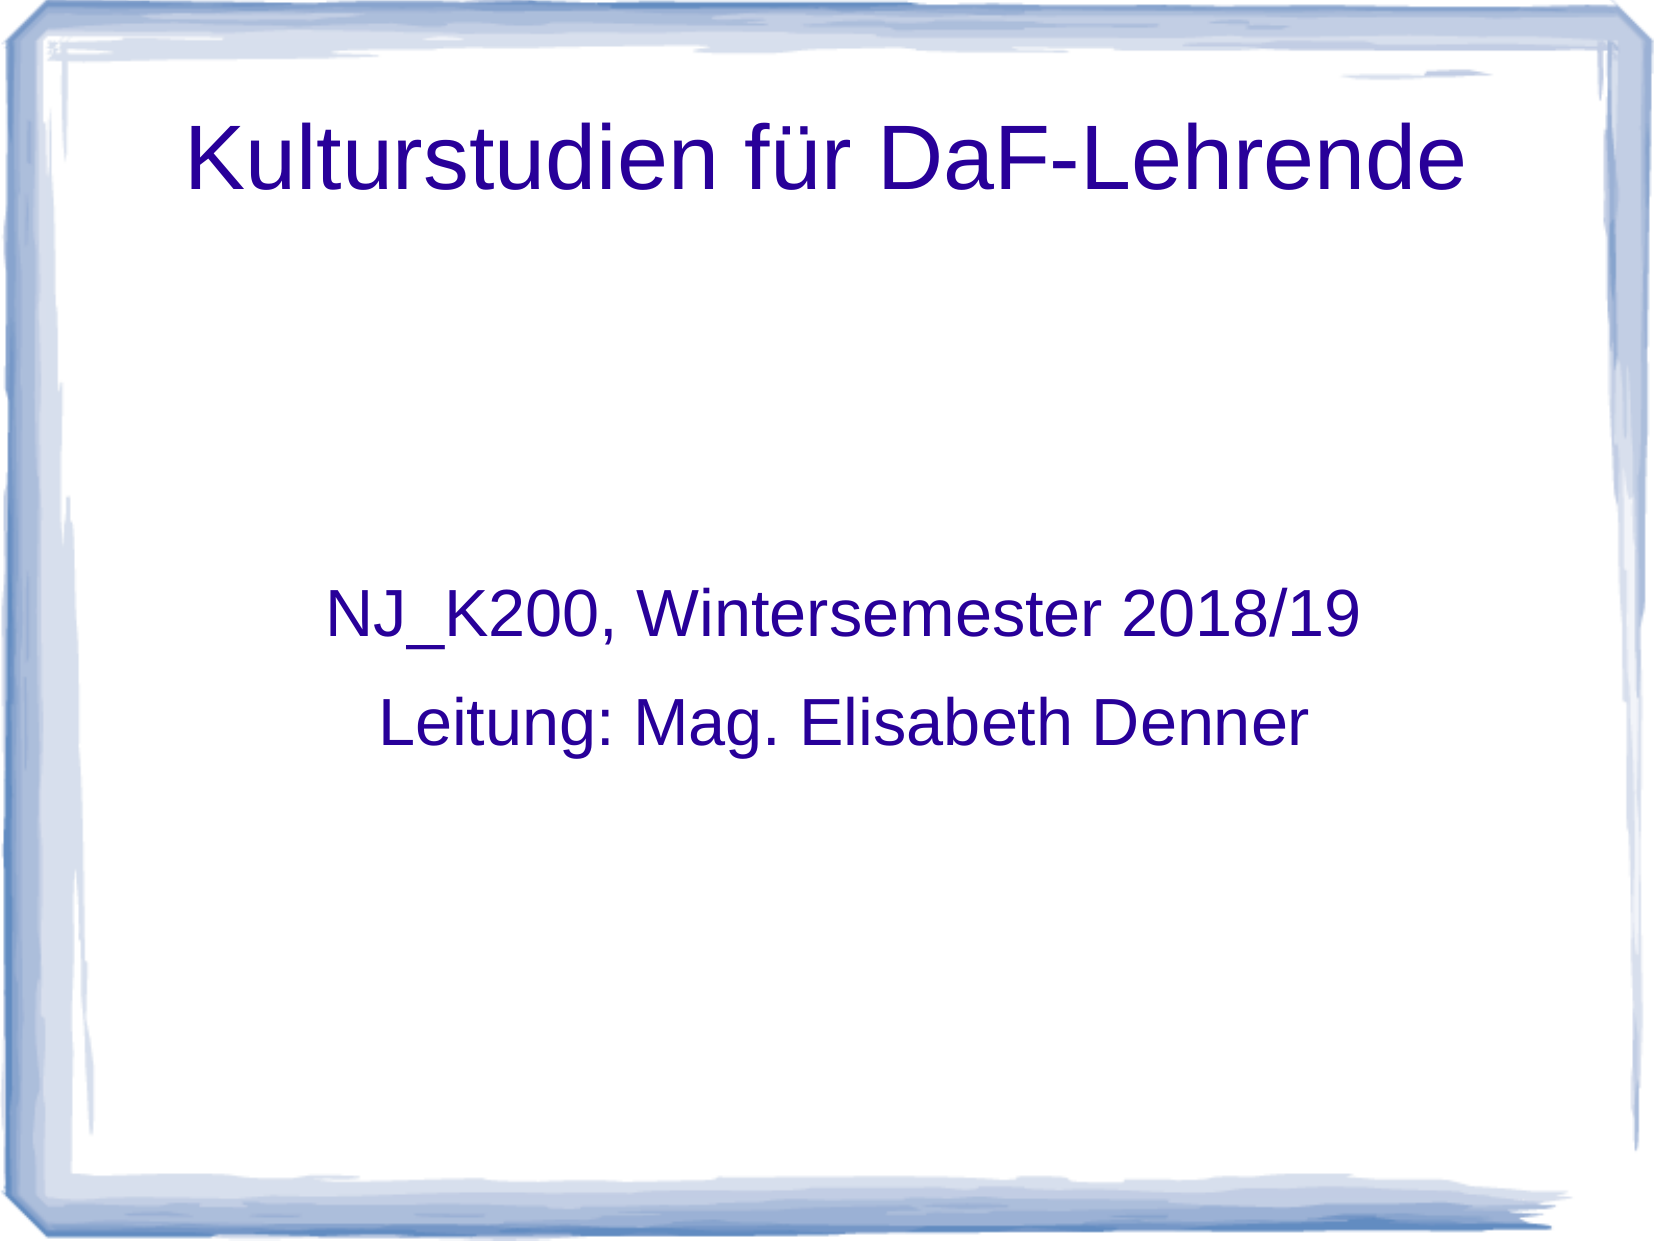

# Kulturstudien für DaF-Lehrende
NJ_K200, Wintersemester 2018/19
Leitung: Mag. Elisabeth Denner